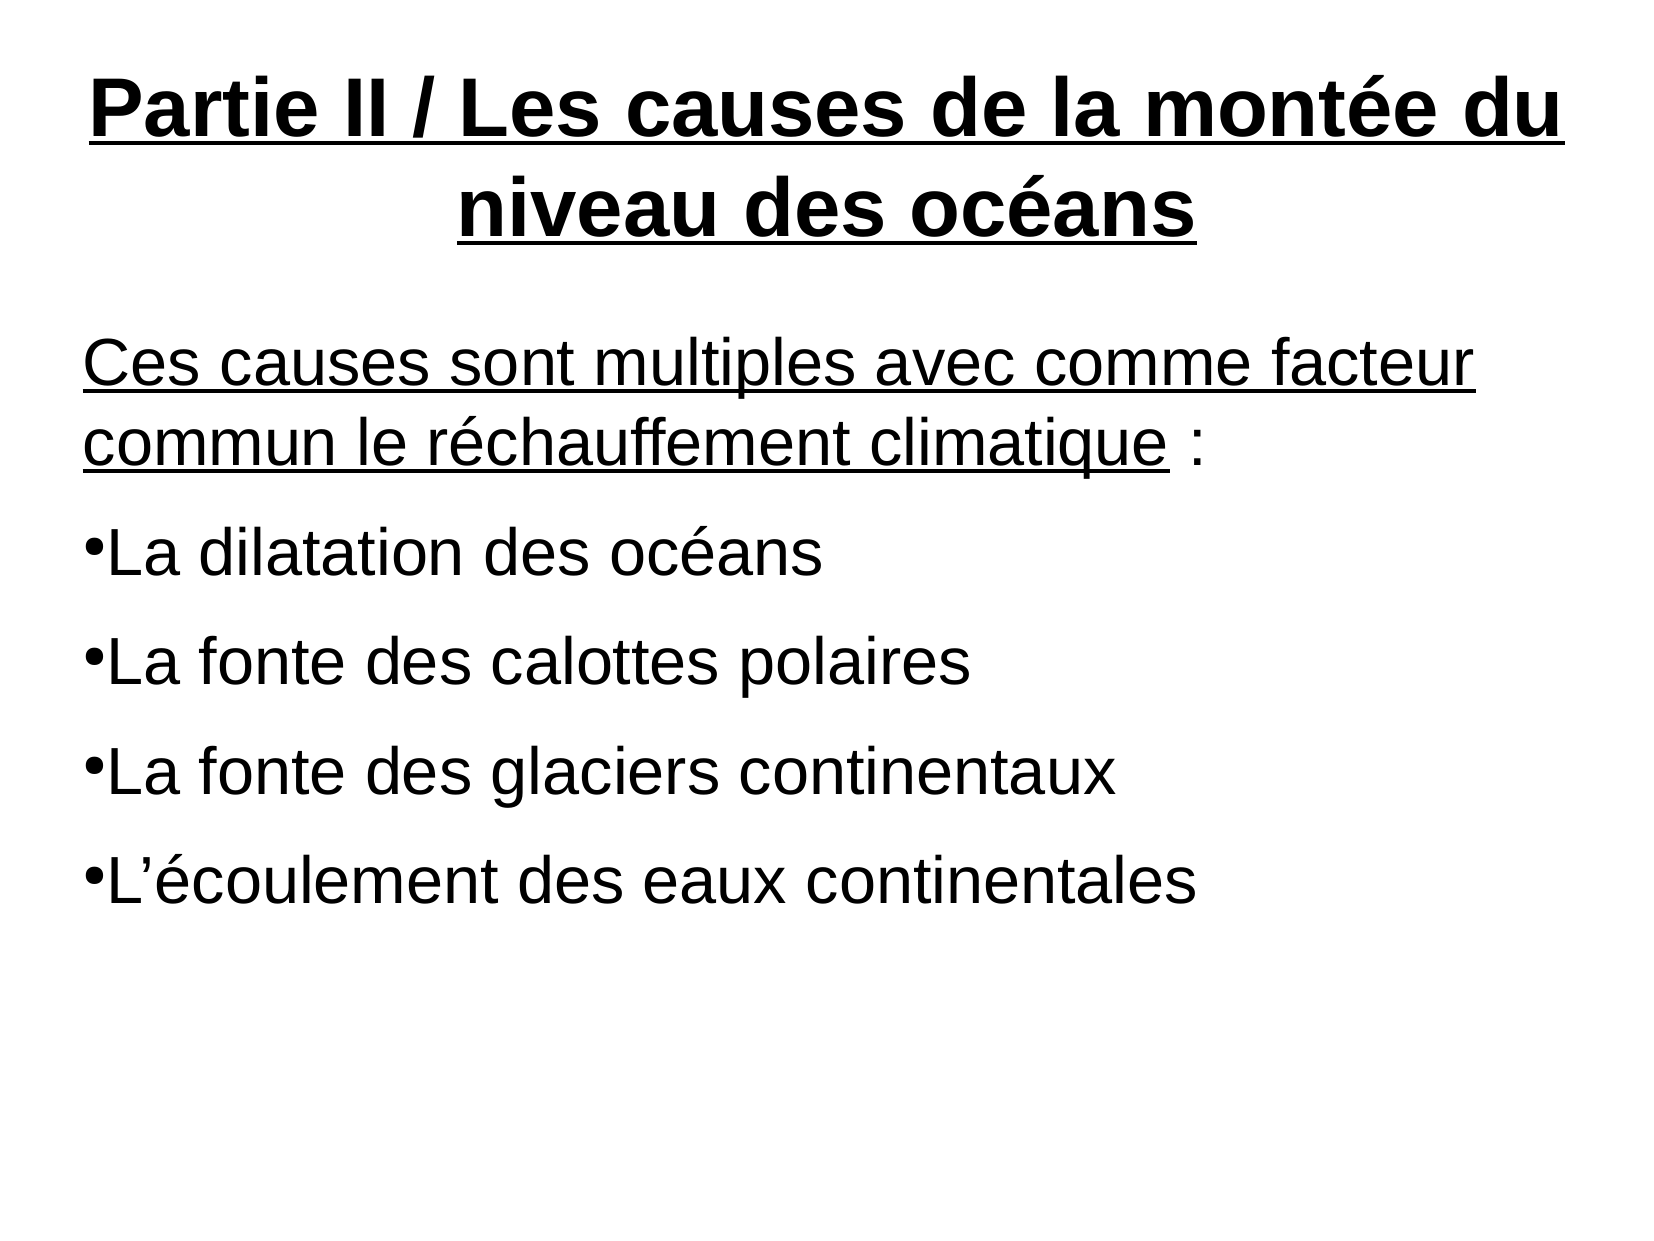

# Partie II / Les causes de la montée du niveau des océans
Ces causes sont multiples avec comme facteur commun le réchauffement climatique :
La dilatation des océans
La fonte des calottes polaires
La fonte des glaciers continentaux
L’écoulement des eaux continentales